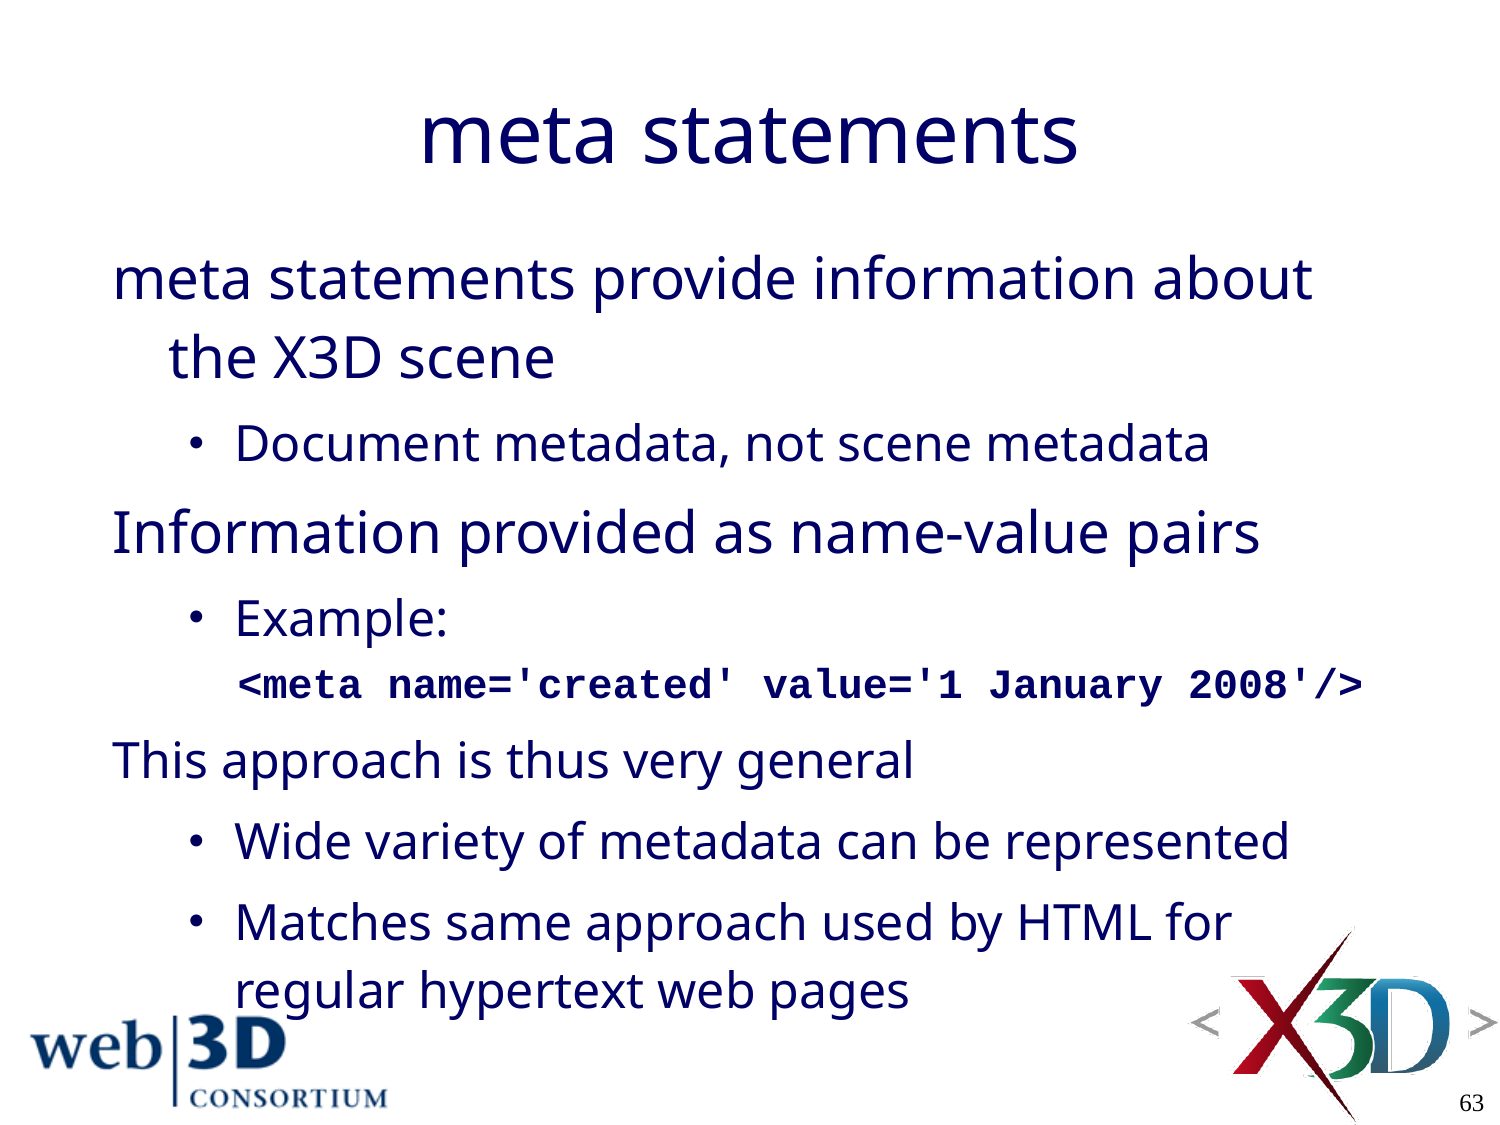

# meta statements
meta statements provide information about the X3D scene
Document metadata, not scene metadata
Information provided as name-value pairs
Example:
 <meta name='created' value='1 January 2008'/>
This approach is thus very general
Wide variety of metadata can be represented
Matches same approach used by HTML for regular hypertext web pages